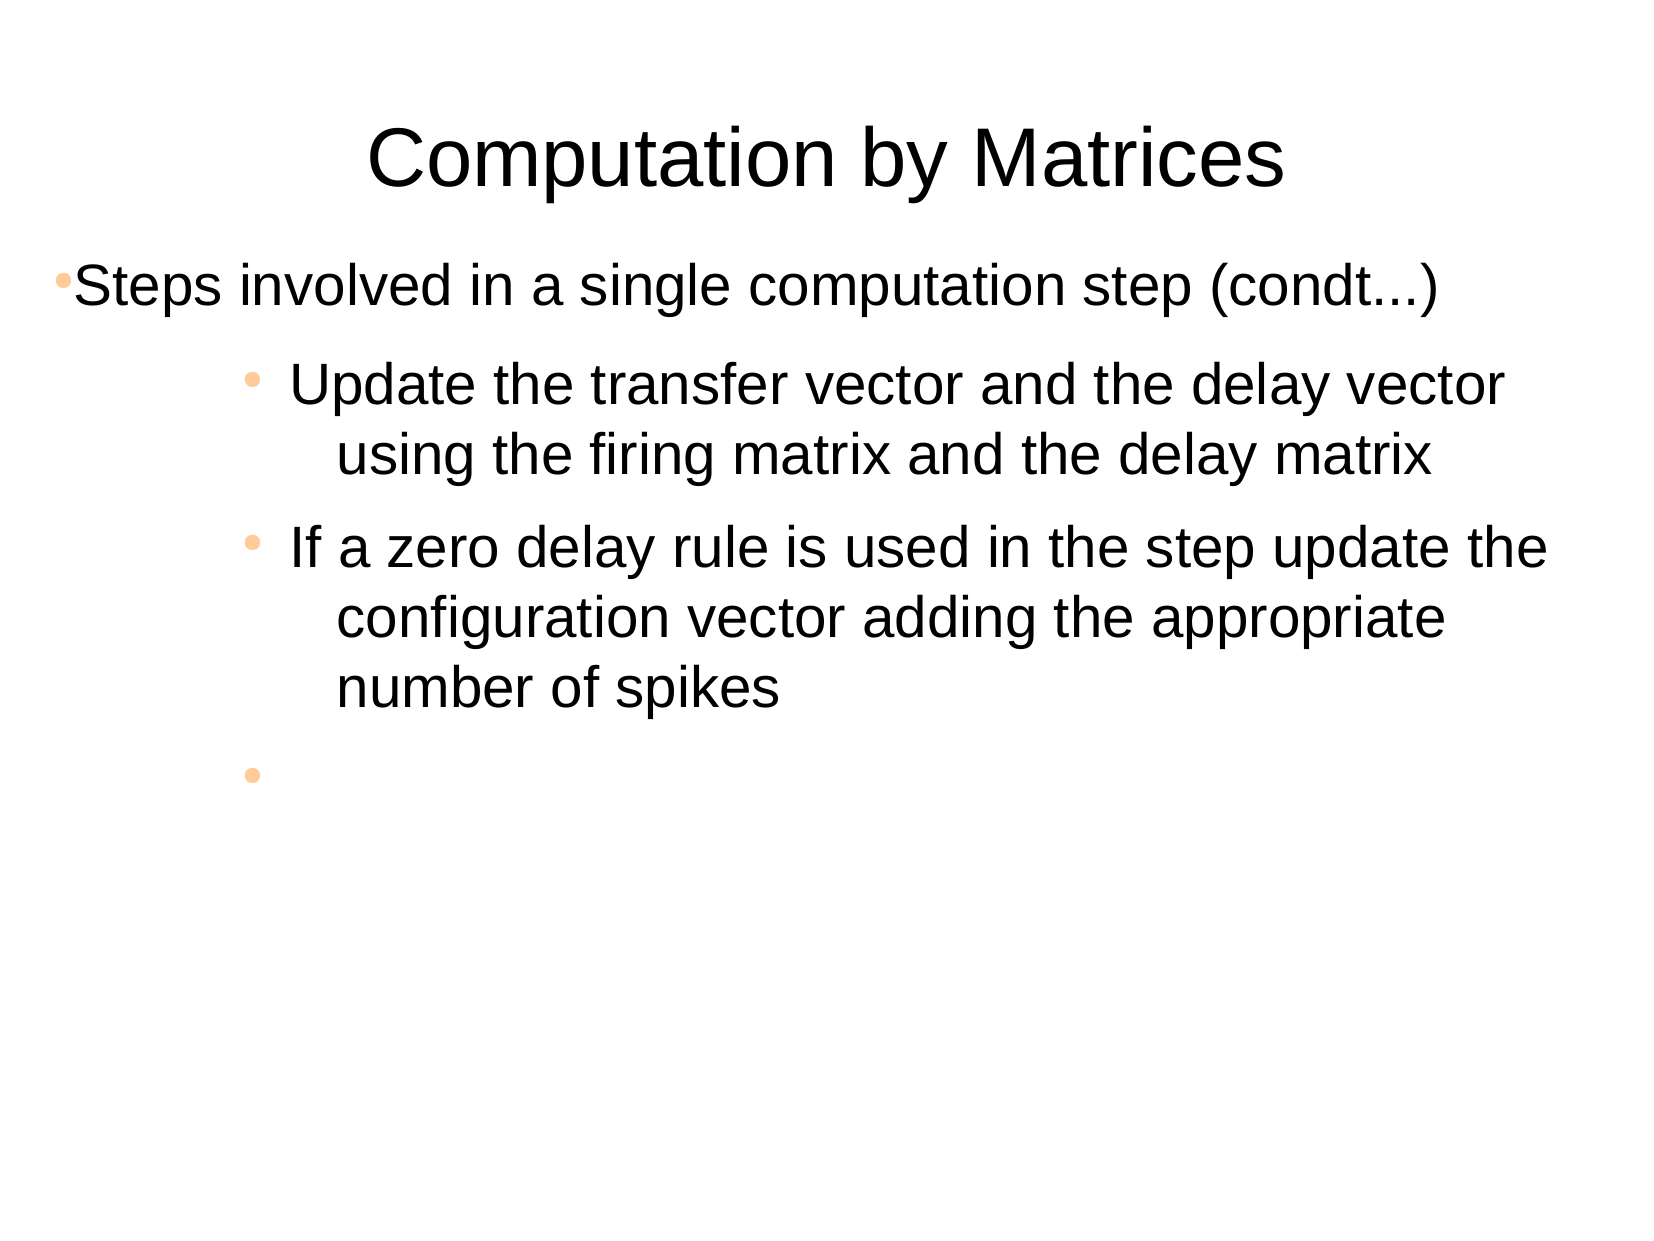

# Computation by Matrices
Steps involved in a single computation step (condt...)
Update the transfer vector and the delay vector using the firing matrix and the delay matrix
If a zero delay rule is used in the step update the configuration vector adding the appropriate number of spikes